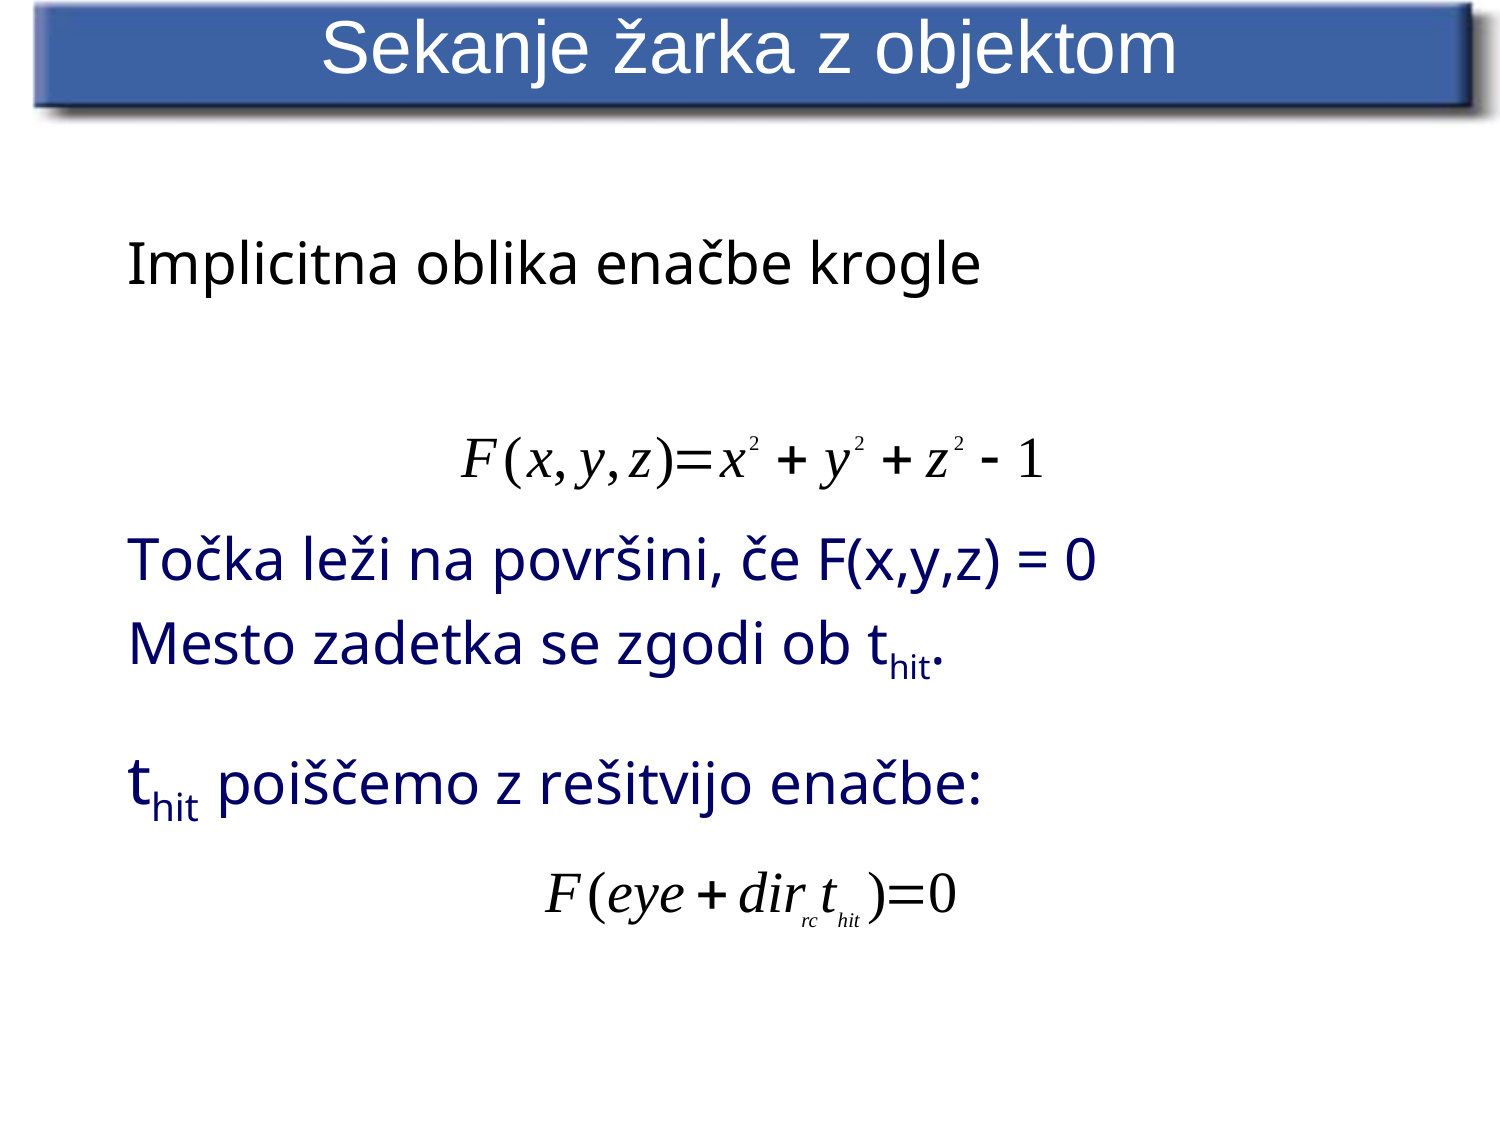

# Sekanje žarka z objektom
Implicitna oblika enačbe krogle
Točka leži na površini, če F(x,y,z) = 0
Mesto zadetka se zgodi ob thit.
thit poiščemo z rešitvijo enačbe: